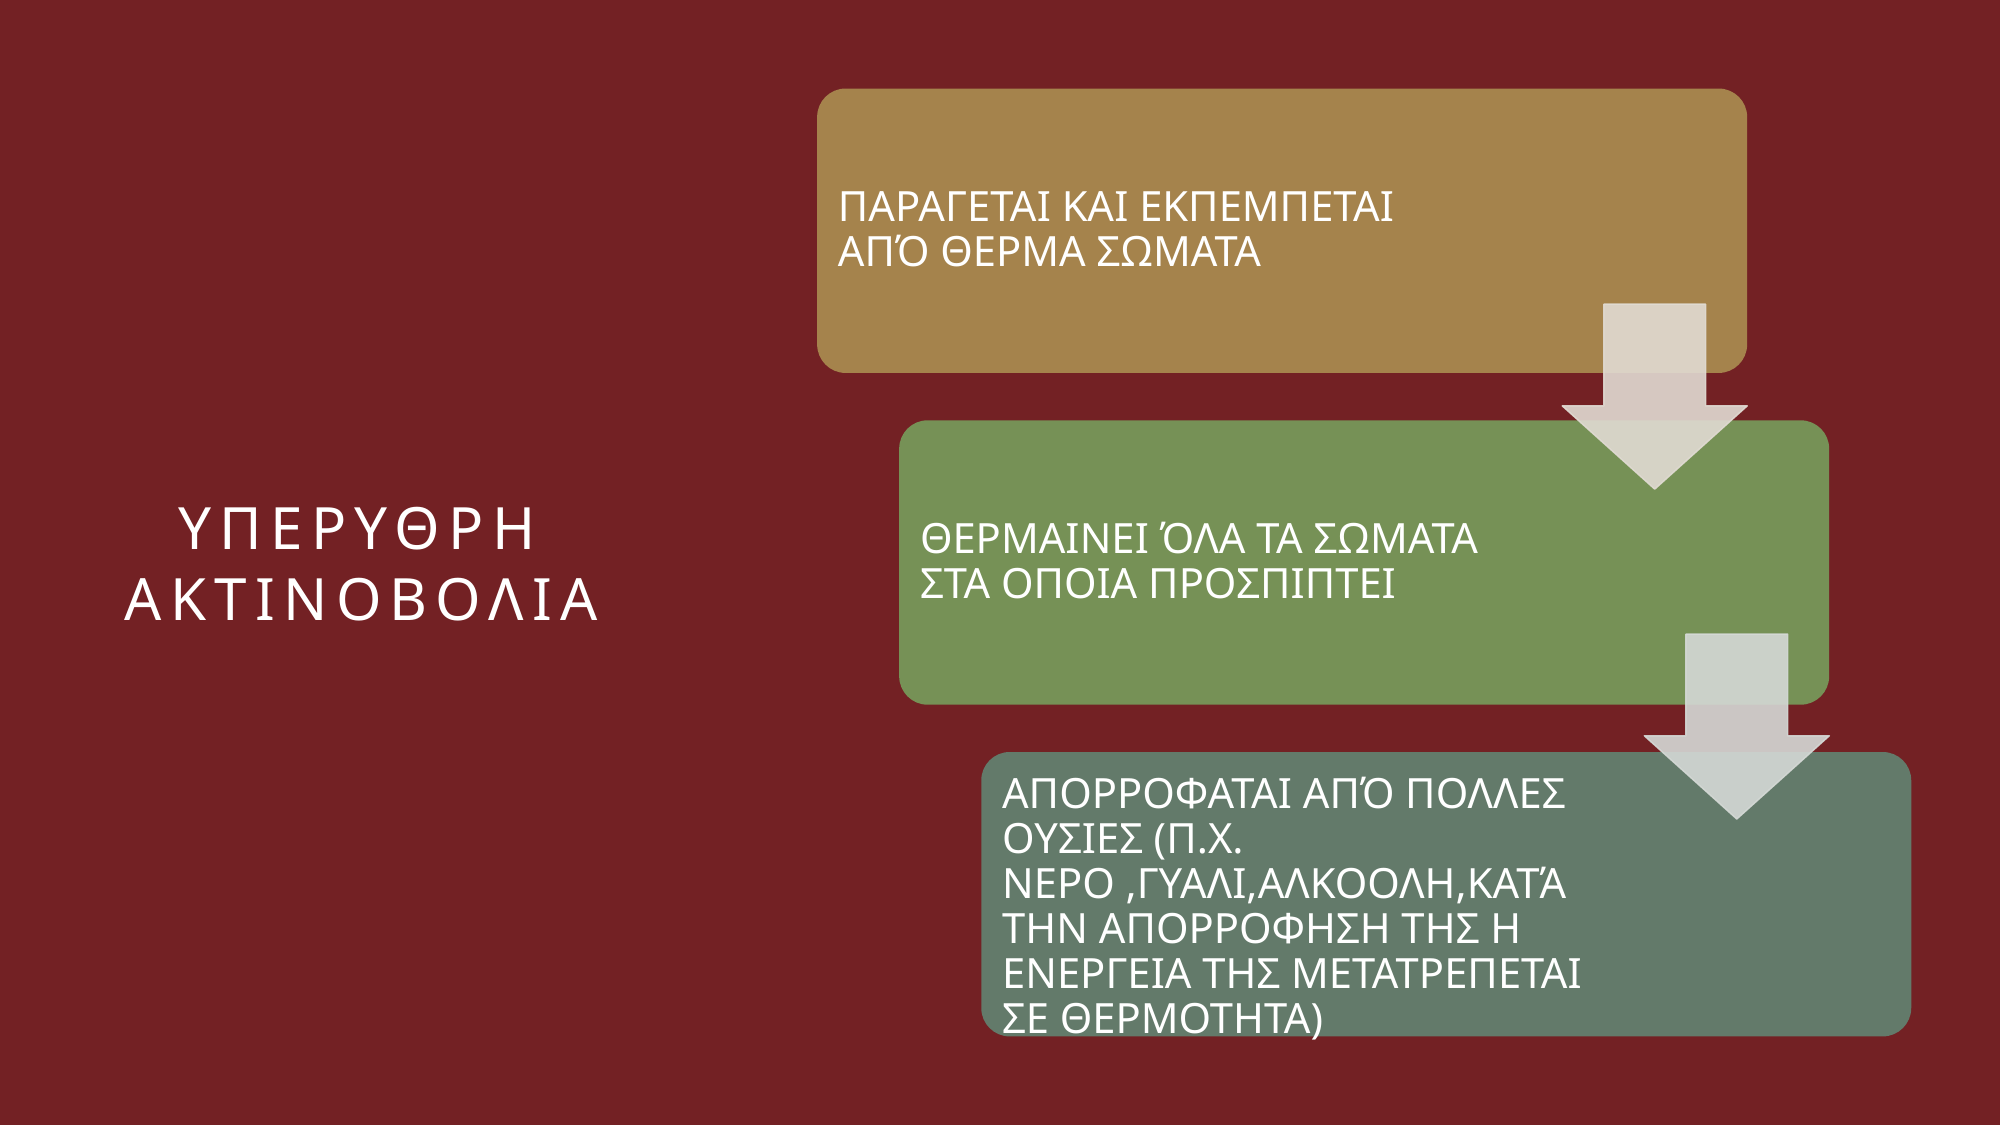

ΠΑΡΑΓΕΤΑΙ ΚΑΙ ΕΚΠΕΜΠΕΤΑΙ ΑΠΌ ΘΕΡΜΑ ΣΩΜΑΤΑ
ΘΕΡΜΑΙΝΕΙ ΌΛΑ ΤΑ ΣΩΜΑΤΑ ΣΤΑ ΟΠΟΙΑ ΠΡΟΣΠΙΠΤΕΙ
ΑΠΟΡΡΟΦΑΤΑΙ ΑΠΌ ΠΟΛΛΕΣ ΟΥΣΙΕΣ (Π.Χ. ΝΕΡΟ ,ΓΥΑΛΙ,ΑΛΚΟΟΛΗ,ΚΑΤΆ ΤΗΝ ΑΠΟΡΡΟΦΗΣΗ ΤΗΣ Η ΕΝΕΡΓΕΙΑ ΤΗΣ ΜΕΤΑΤΡΕΠΕΤΑΙ ΣΕ ΘΕΡΜΟΤΗΤΑ)
# ΥΠΕΡΥΘΡΗ ΑΚΤΙΝΟΒΟΛΙΑ